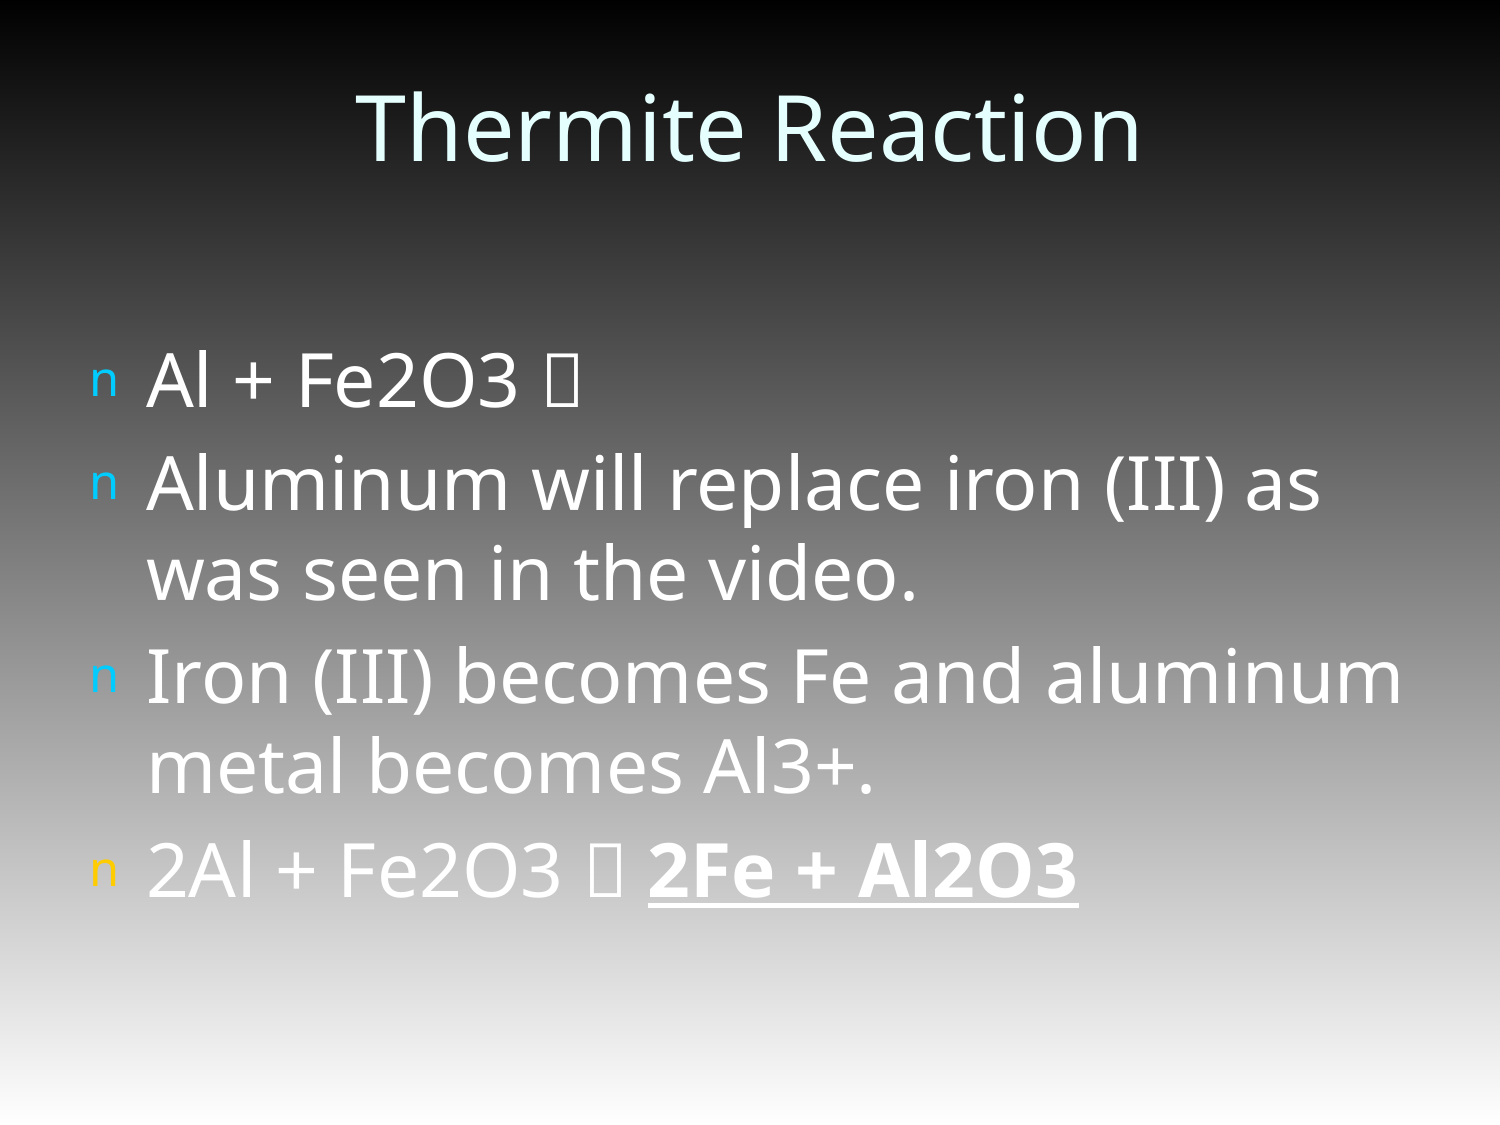

# Thermite Reaction
Al + Fe2O3 
Aluminum will replace iron (III) as was seen in the video.
Iron (III) becomes Fe and aluminum metal becomes Al3+.
2Al + Fe2O3  2Fe + Al2O3